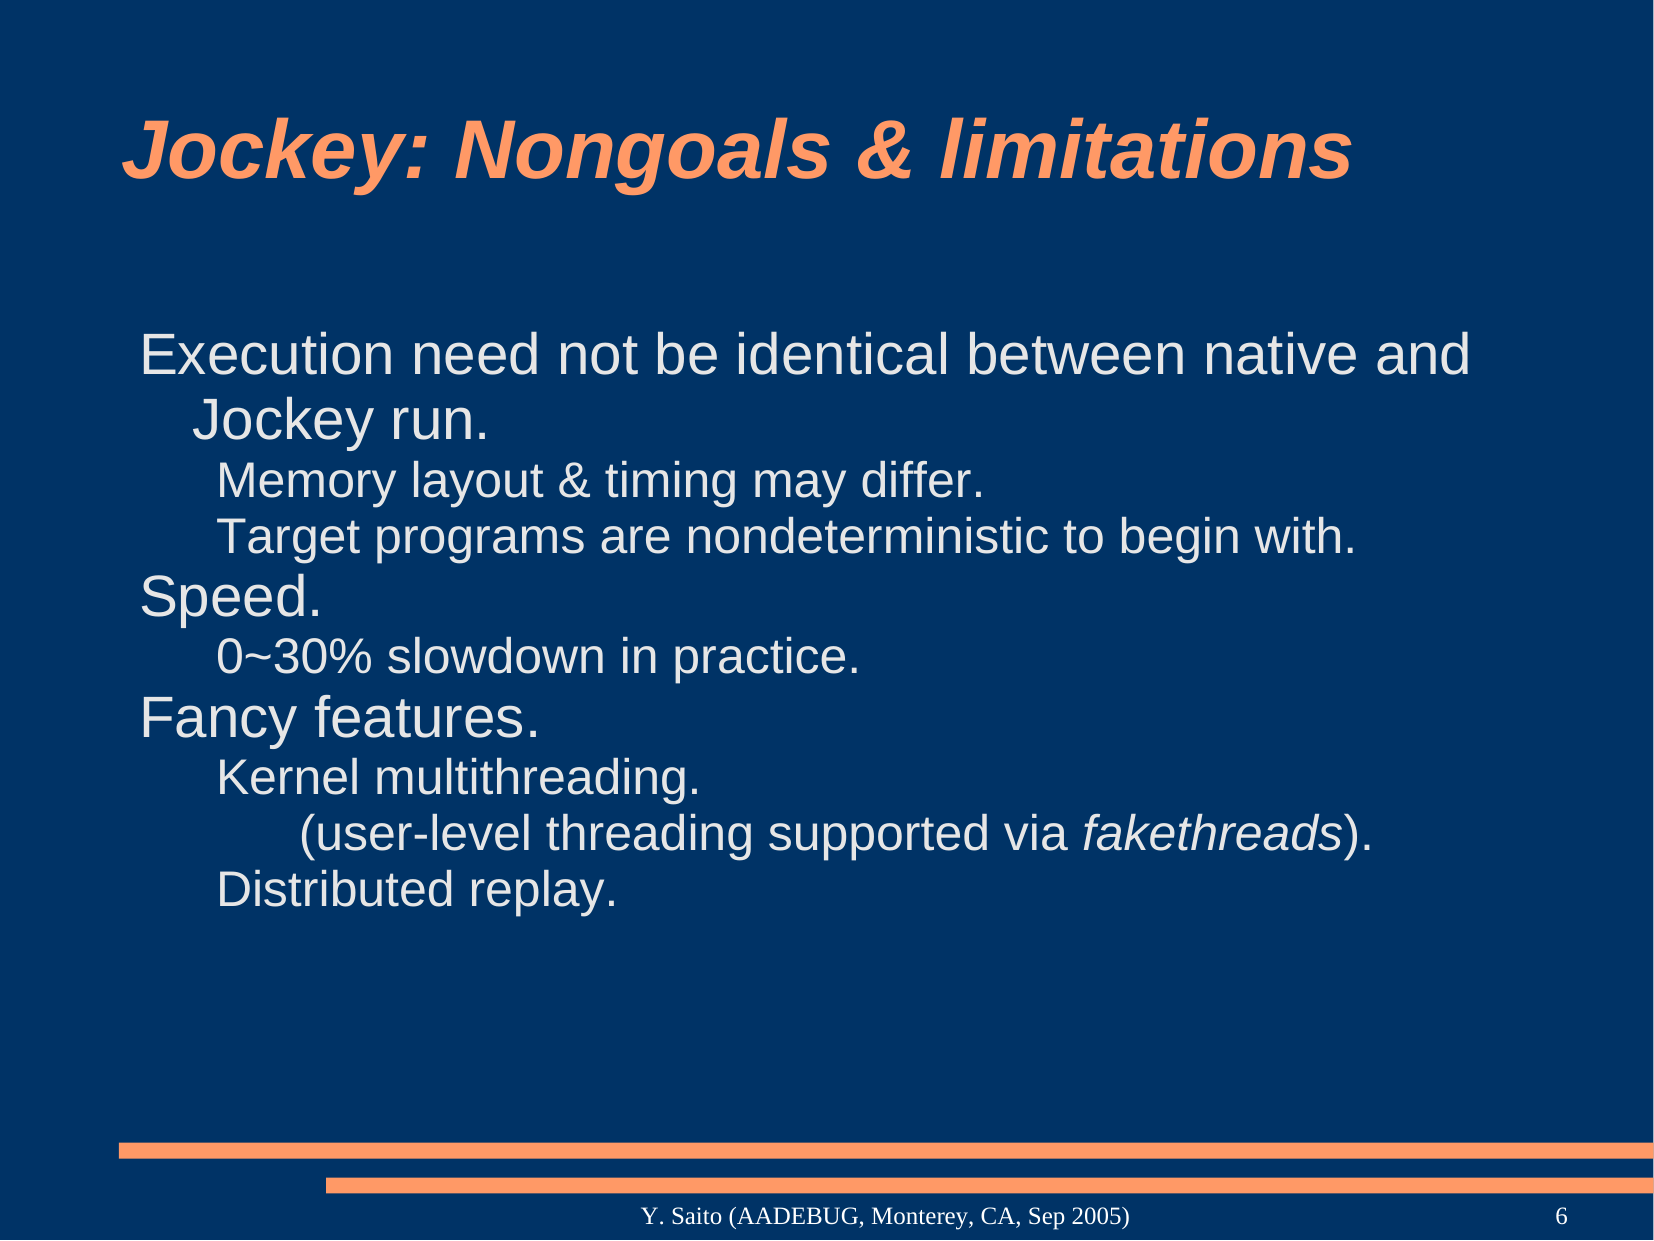

# Jockey: Nongoals & limitations
Execution need not be identical between native and Jockey run.
Memory layout & timing may differ.
Target programs are nondeterministic to begin with.
Speed.
0~30% slowdown in practice.
Fancy features.
Kernel multithreading.
(user-level threading supported via fakethreads).
Distributed replay.